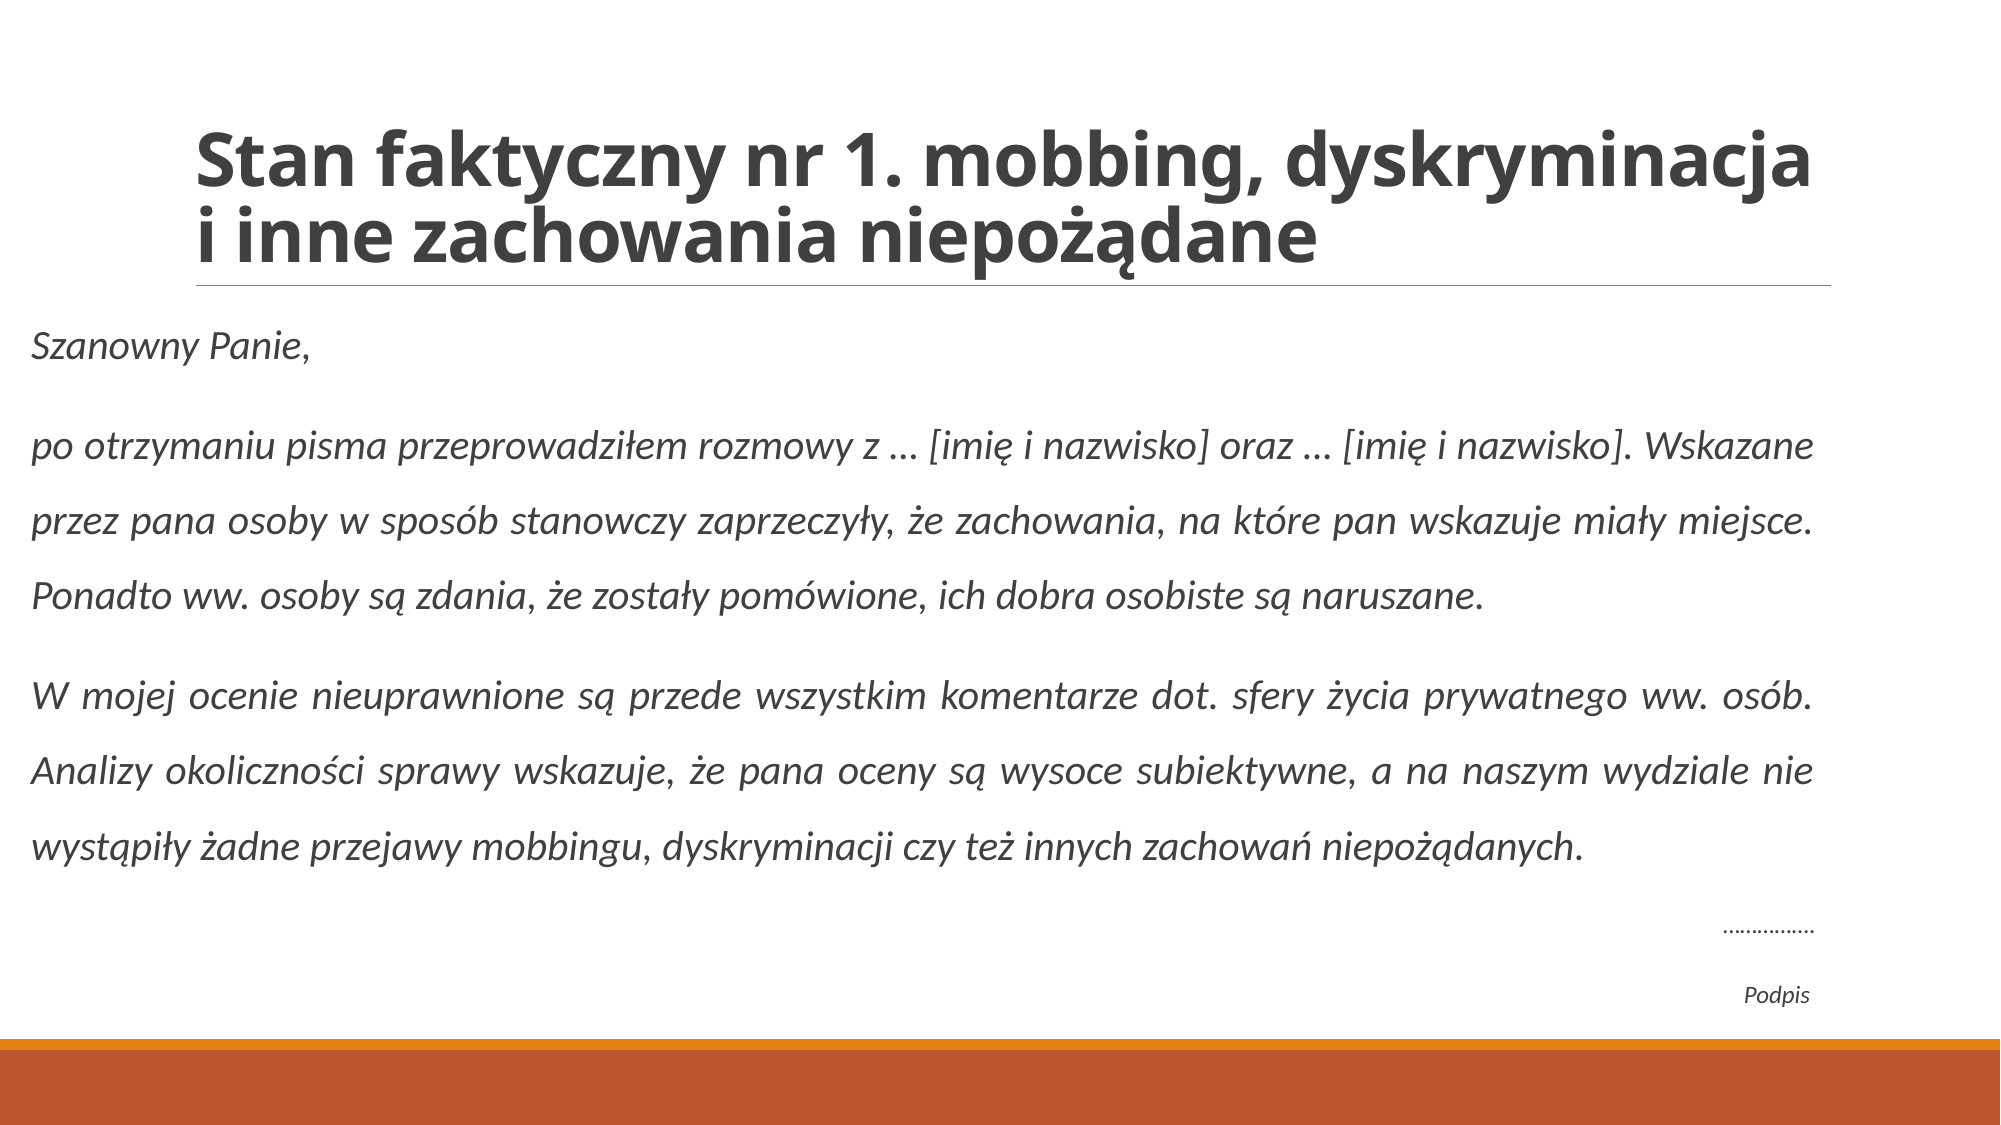

# Stan faktyczny nr 1. mobbing, dyskryminacja i inne zachowania niepożądane
Szanowny Panie,
po otrzymaniu pisma przeprowadziłem rozmowy z … [imię i nazwisko] oraz … [imię i nazwisko]. Wskazane przez pana osoby w sposób stanowczy zaprzeczyły, że zachowania, na które pan wskazuje miały miejsce. Ponadto ww. osoby są zdania, że zostały pomówione, ich dobra osobiste są naruszane.
W mojej ocenie nieuprawnione są przede wszystkim komentarze dot. sfery życia prywatnego ww. osób. Analizy okoliczności sprawy wskazuje, że pana oceny są wysoce subiektywne, a na naszym wydziale nie wystąpiły żadne przejawy mobbingu, dyskryminacji czy też innych zachowań niepożądanych.
…………….
Podpis